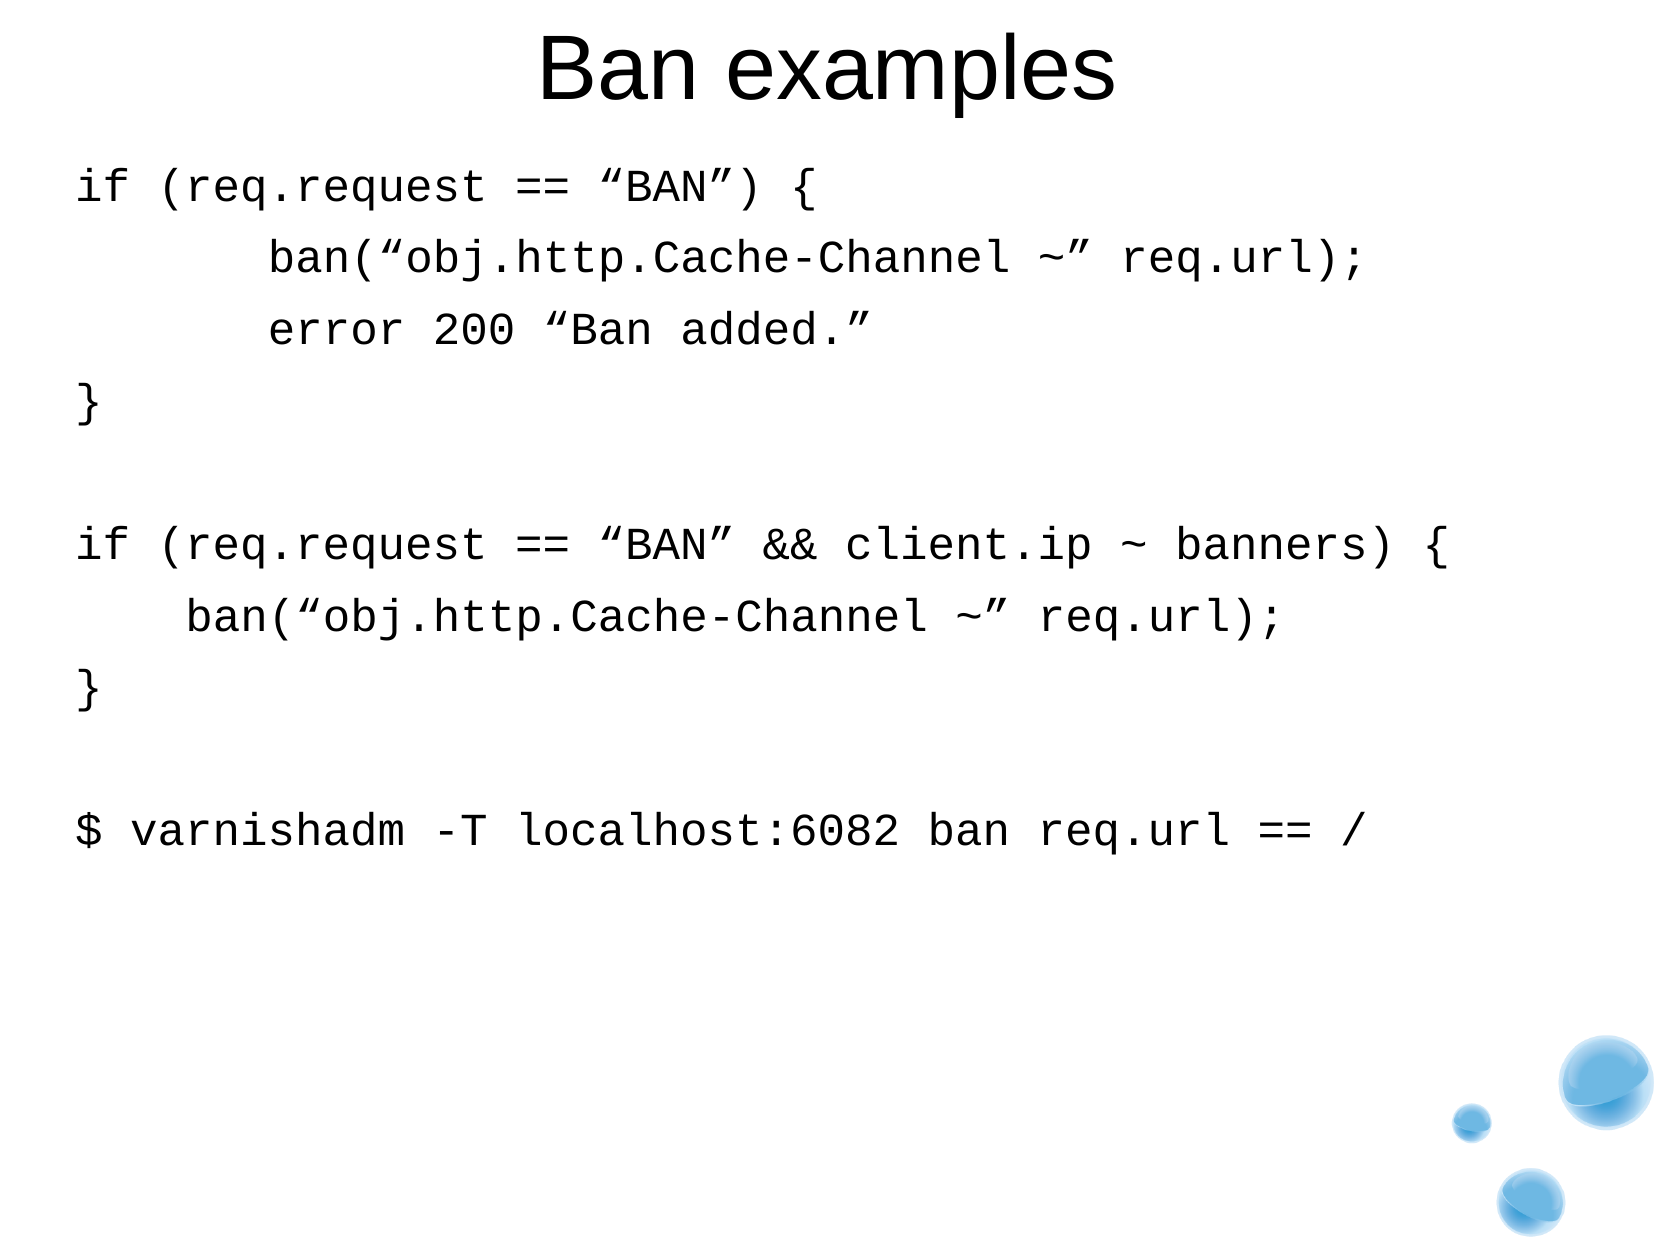

# Ban examples
if (req.request == “BAN”) {
 ban(“obj.http.Cache-Channel ~” req.url);
 error 200 “Ban added.”
}
if (req.request == “BAN” && client.ip ~ banners) {
 ban(“obj.http.Cache-Channel ~” req.url);
}
$ varnishadm -T localhost:6082 ban req.url == /